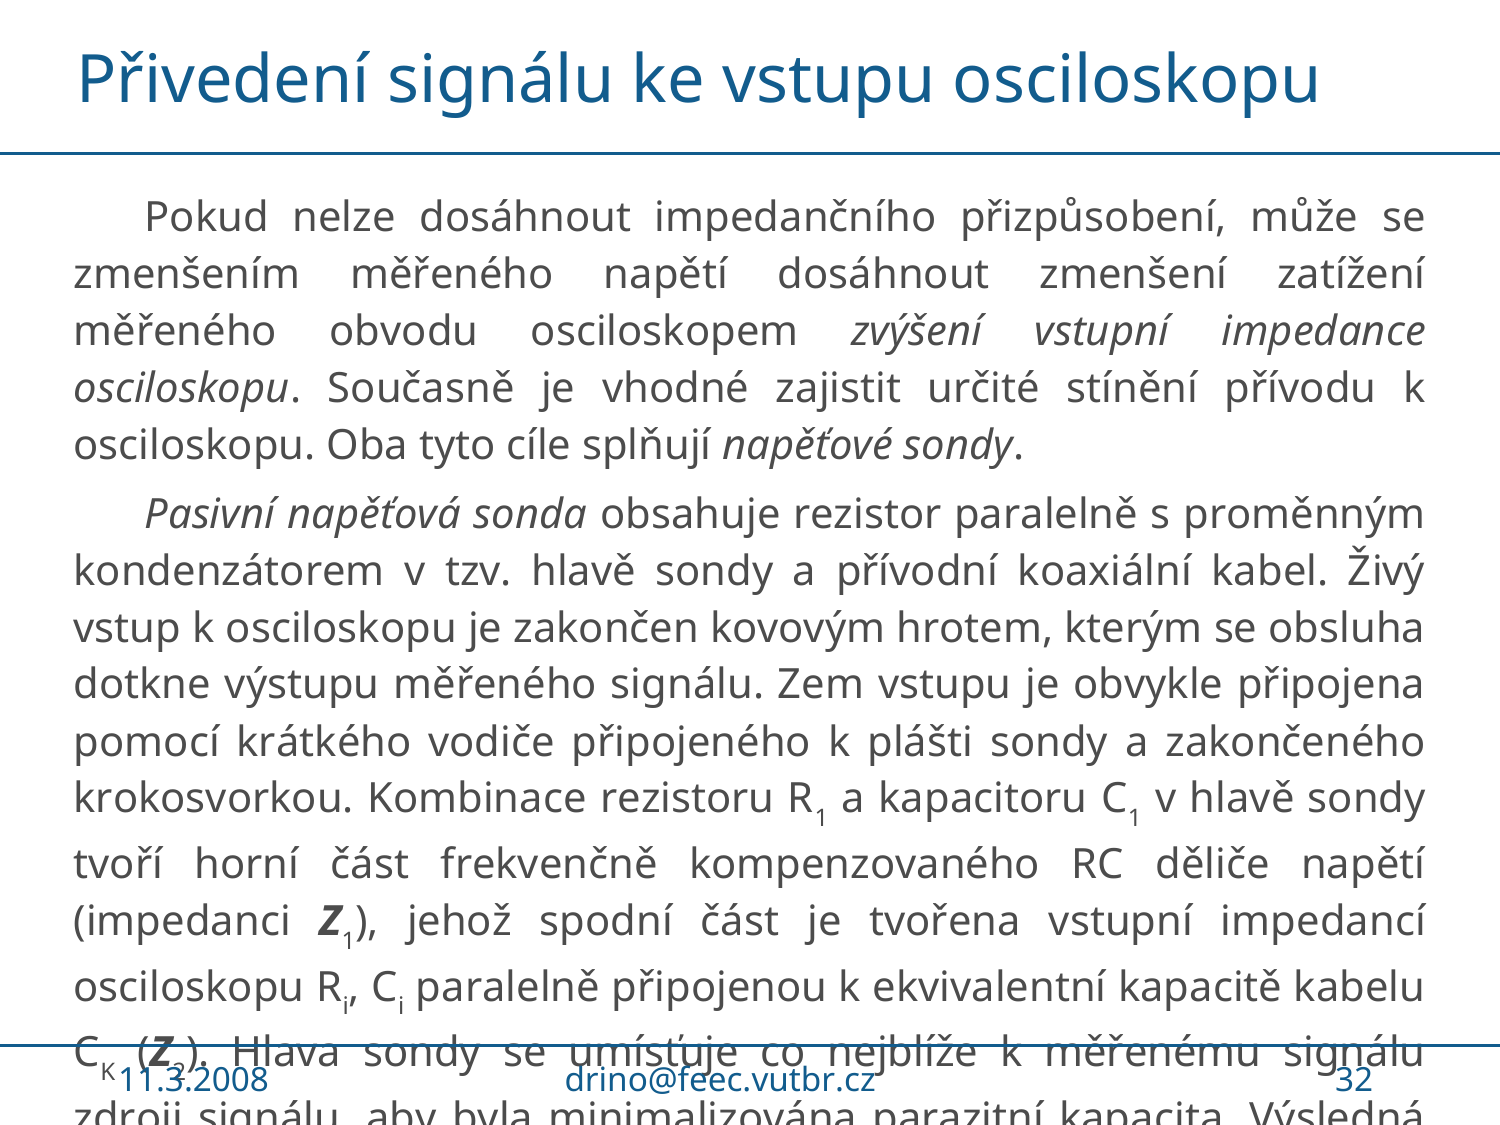

# Přivedení signálu ke vstupu osciloskopu
Pokud nelze dosáhnout impedančního přizpůsobení, může se zmenšením měřeného napětí dosáhnout zmenšení zatížení měřeného obvodu osciloskopem zvýšení vstupní impedance osciloskopu. Současně je vhodné zajistit určité stínění přívodu k osciloskopu. Oba tyto cíle splňují napěťové sondy.
Pasivní napěťová sonda obsahuje rezistor paralelně s proměnným kondenzátorem v tzv. hlavě sondy a přívodní koaxiální kabel. Živý vstup k osciloskopu je zakončen kovovým hrotem, kterým se obsluha dotkne výstupu měřeného signálu. Zem vstupu je obvykle připojena pomocí krátkého vodiče připojeného k plášti sondy a zakončeného krokosvorkou. Kombinace rezistoru R1 a kapacitoru C1 v hlavě sondy tvoří horní část frekvenčně kompenzovaného RC děliče napětí (impedanci Z1), jehož spodní část je tvořena vstupní impedancí osciloskopu Ri, Ci paralelně připojenou k ekvivalentní kapacitě kabelu CK (Z2). Hlava sondy se umísťuje co nejblíže k měřenému signálu zdroji signálu, aby byla minimalizována parazitní kapacita. Výsledná vstupní impedance
11.3.2008
drino@feec.vutbr.cz